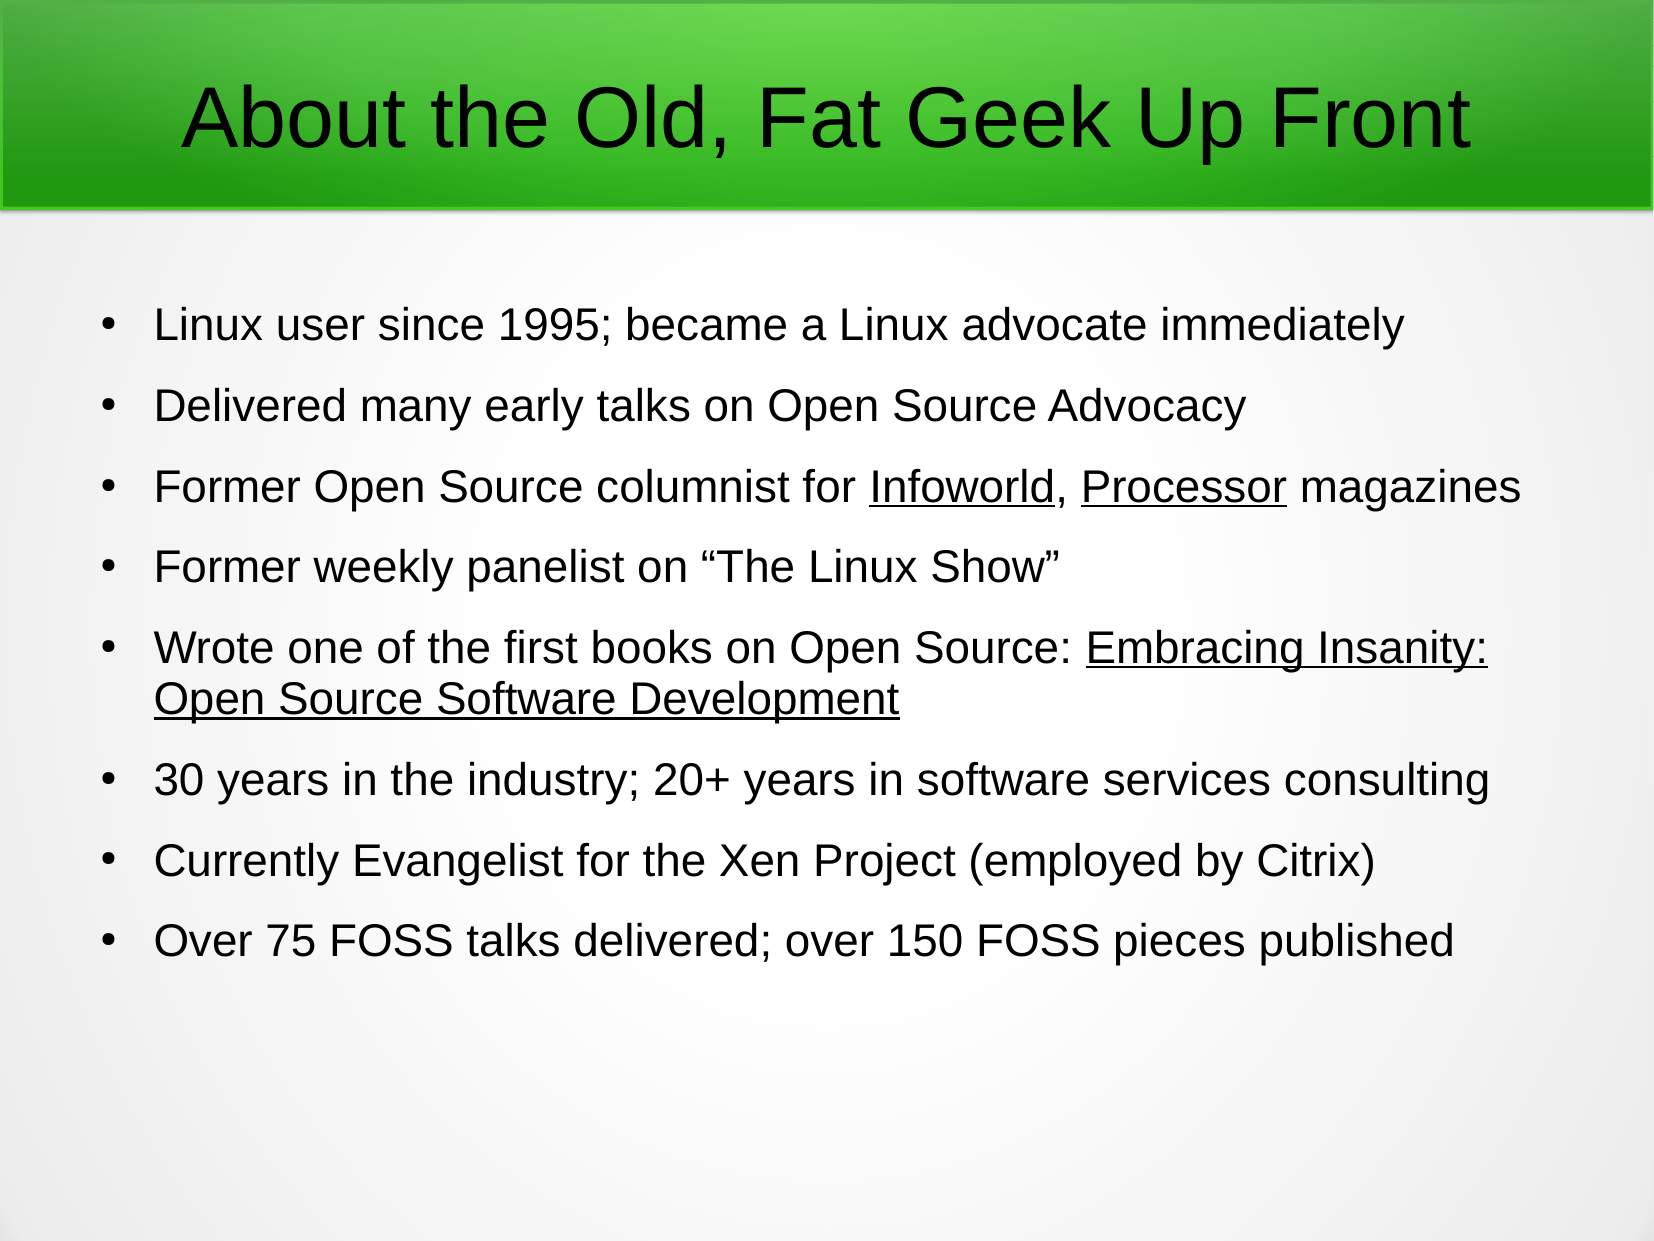

# About the Old, Fat Geek Up Front
Linux user since 1995; became a Linux advocate immediately
Delivered many early talks on Open Source Advocacy
Former Open Source columnist for Infoworld, Processor magazines
Former weekly panelist on “The Linux Show”
Wrote one of the first books on Open Source: Embracing Insanity: Open Source Software Development
30 years in the industry; 20+ years in software services consulting
Currently Evangelist for the Xen Project (employed by Citrix)
Over 75 FOSS talks delivered; over 150 FOSS pieces published